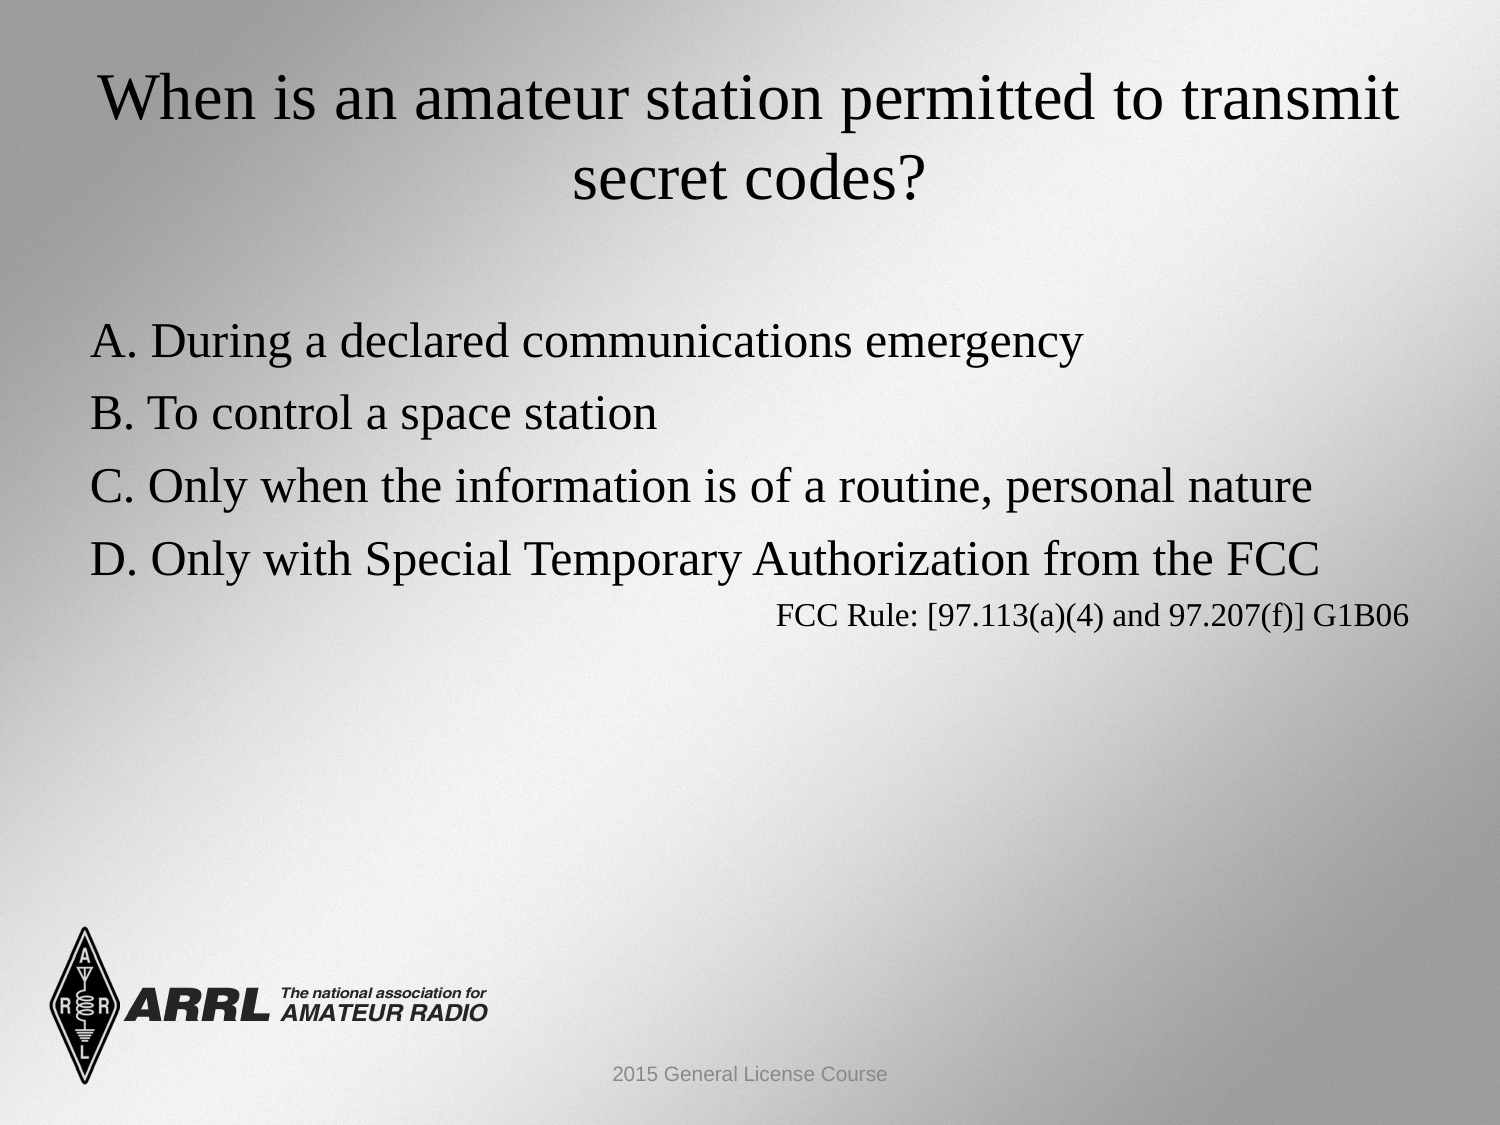

# When is an amateur station permitted to transmit secret codes?
A. During a declared communications emergency
B. To control a space station
C. Only when the information is of a routine, personal nature
D. Only with Special Temporary Authorization from the FCC
FCC Rule: [97.113(a)(4) and 97.207(f)] G1B06
2015 General License Course